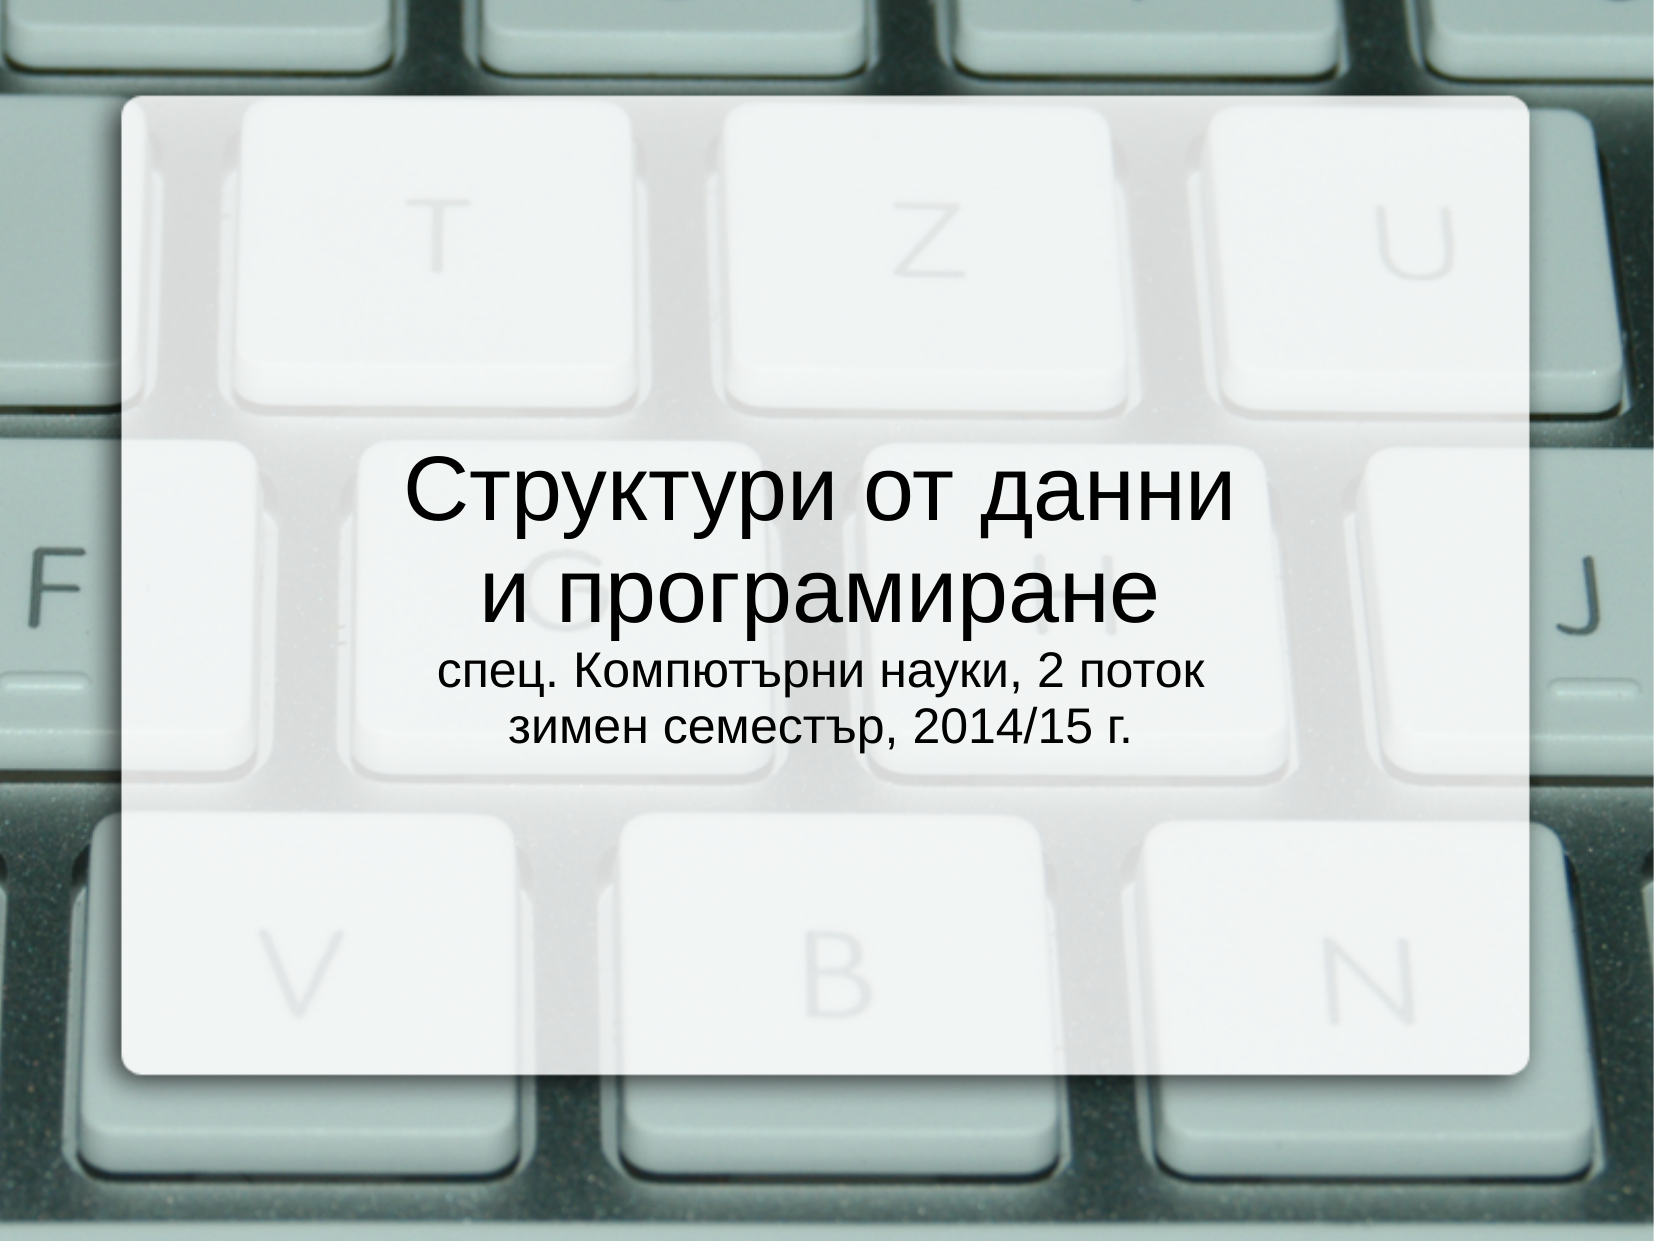

# Структури от данни и програмиране
спец. Компютърни науки, 2 поток
зимен семестър, 2014/15 г.